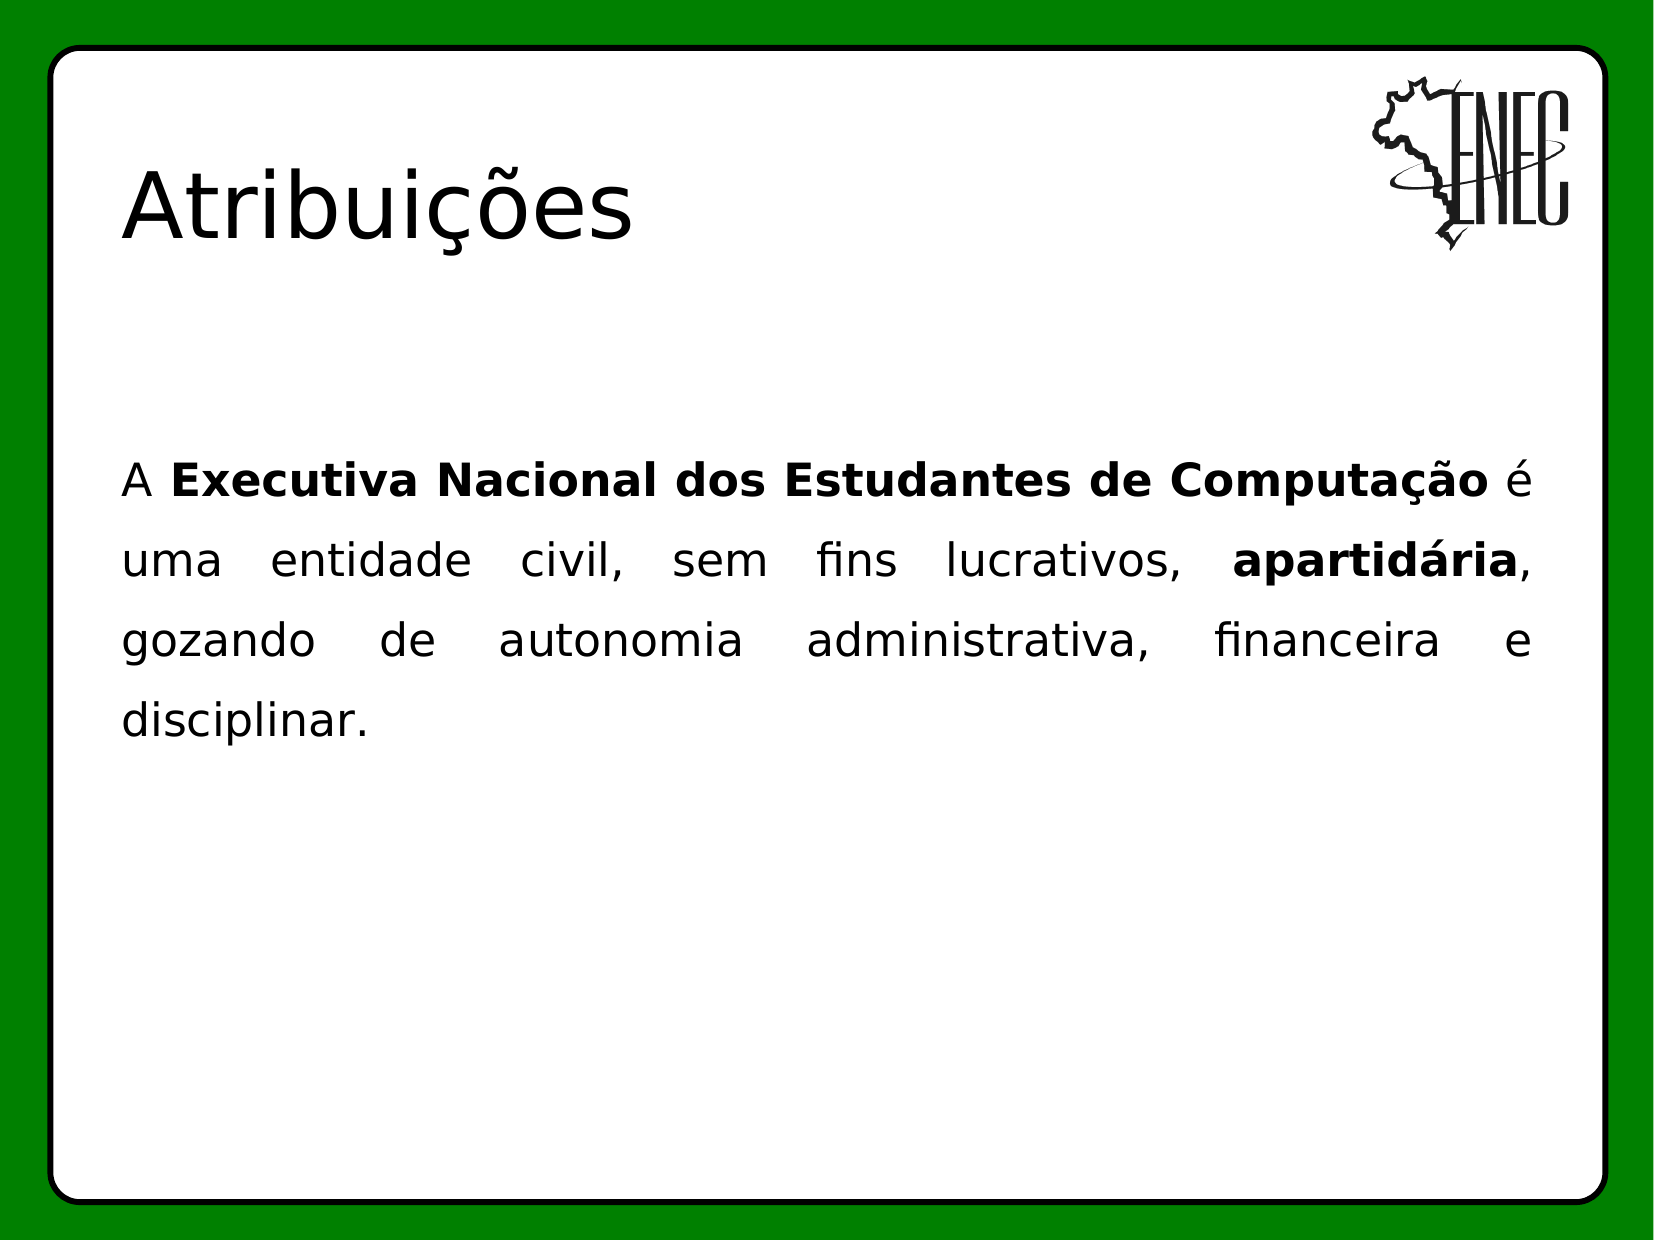

# Atribuições
A Executiva Nacional dos Estudantes de Computação é uma entidade civil, sem fins lucrativos, apartidária, gozando de autonomia administrativa, financeira e disciplinar.